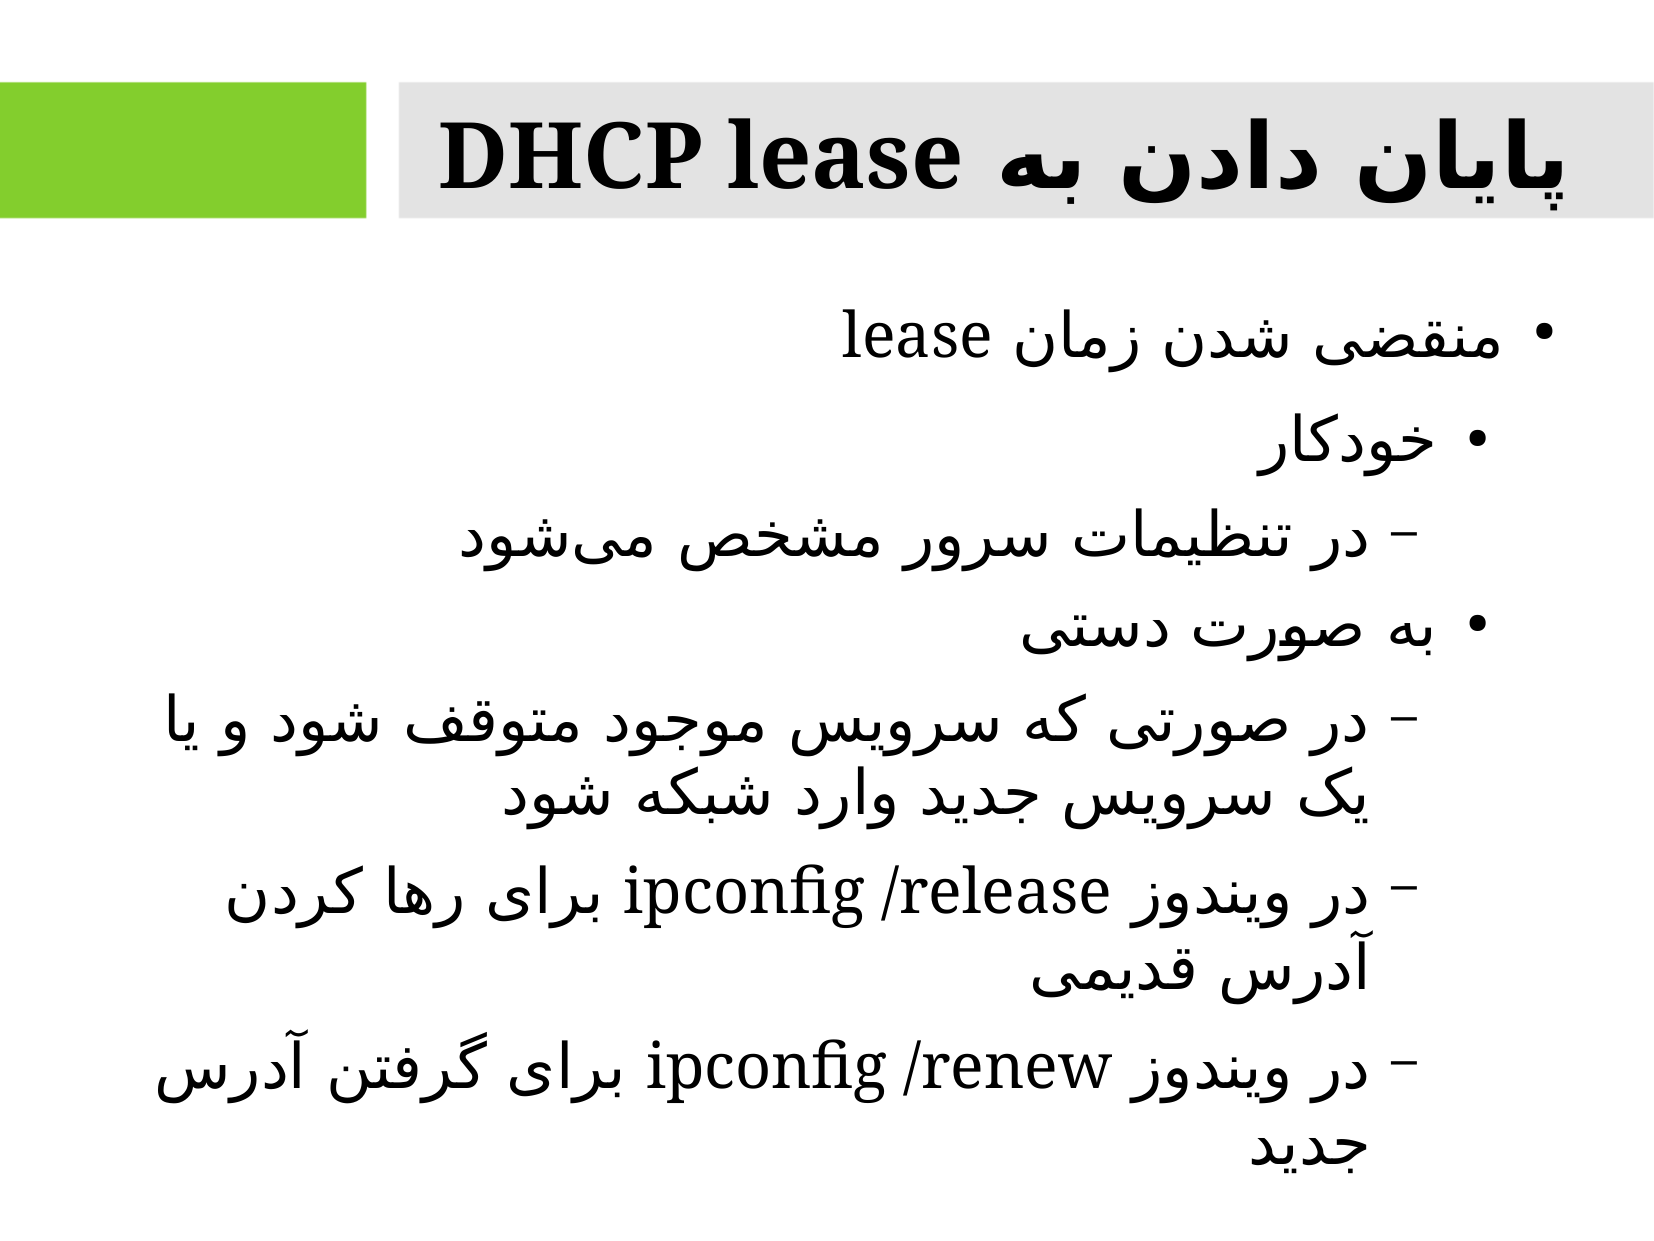

# پایان دادن به DHCP lease
منقضی شدن زمان lease
خودکار
در تنظیمات سرور مشخص می‌شود
به صورت دستی
در صورتی که سرویس موجود متوقف شود و یا یک سرویس جدید وارد شبکه شود
در ویندوز ipconfig /release برای رها کردن آدرس قدیمی
در ویندوز ipconfig /renew برای گرفتن آدرس جدید